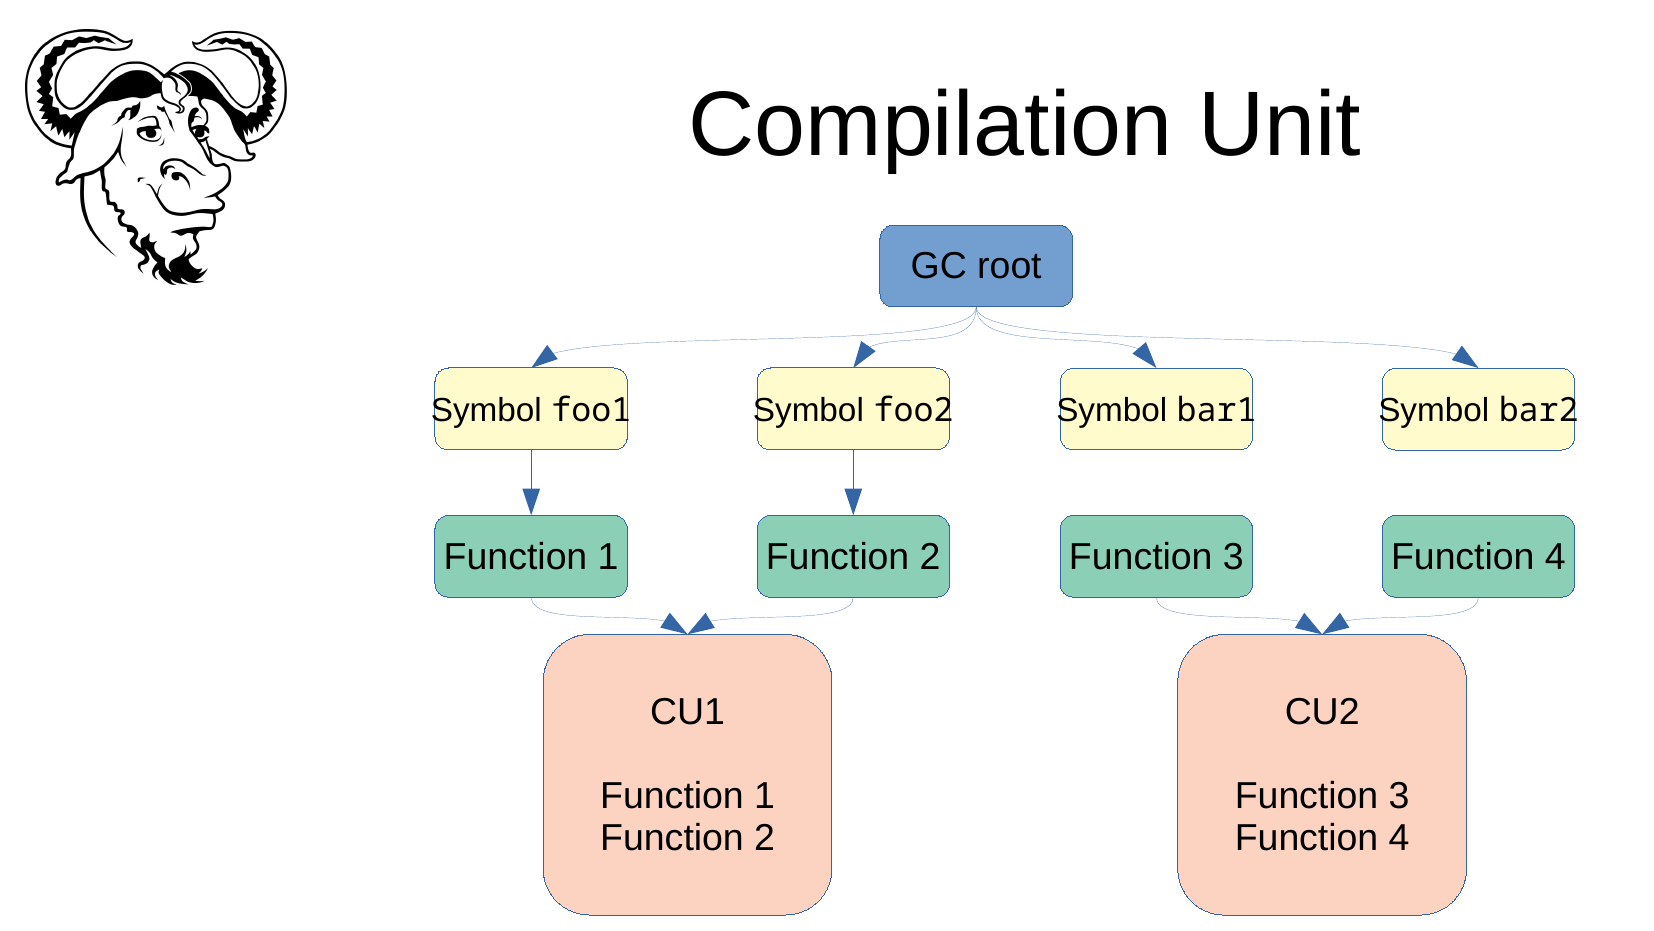

# Compilation Unit
GC root
Symbol foo1
Symbol foo2
Symbol bar1
Symbol bar2
Function 3
Function 1
Function 4
Function 2
CU1
Function 1
Function 2
CU2
Function 3
Function 4